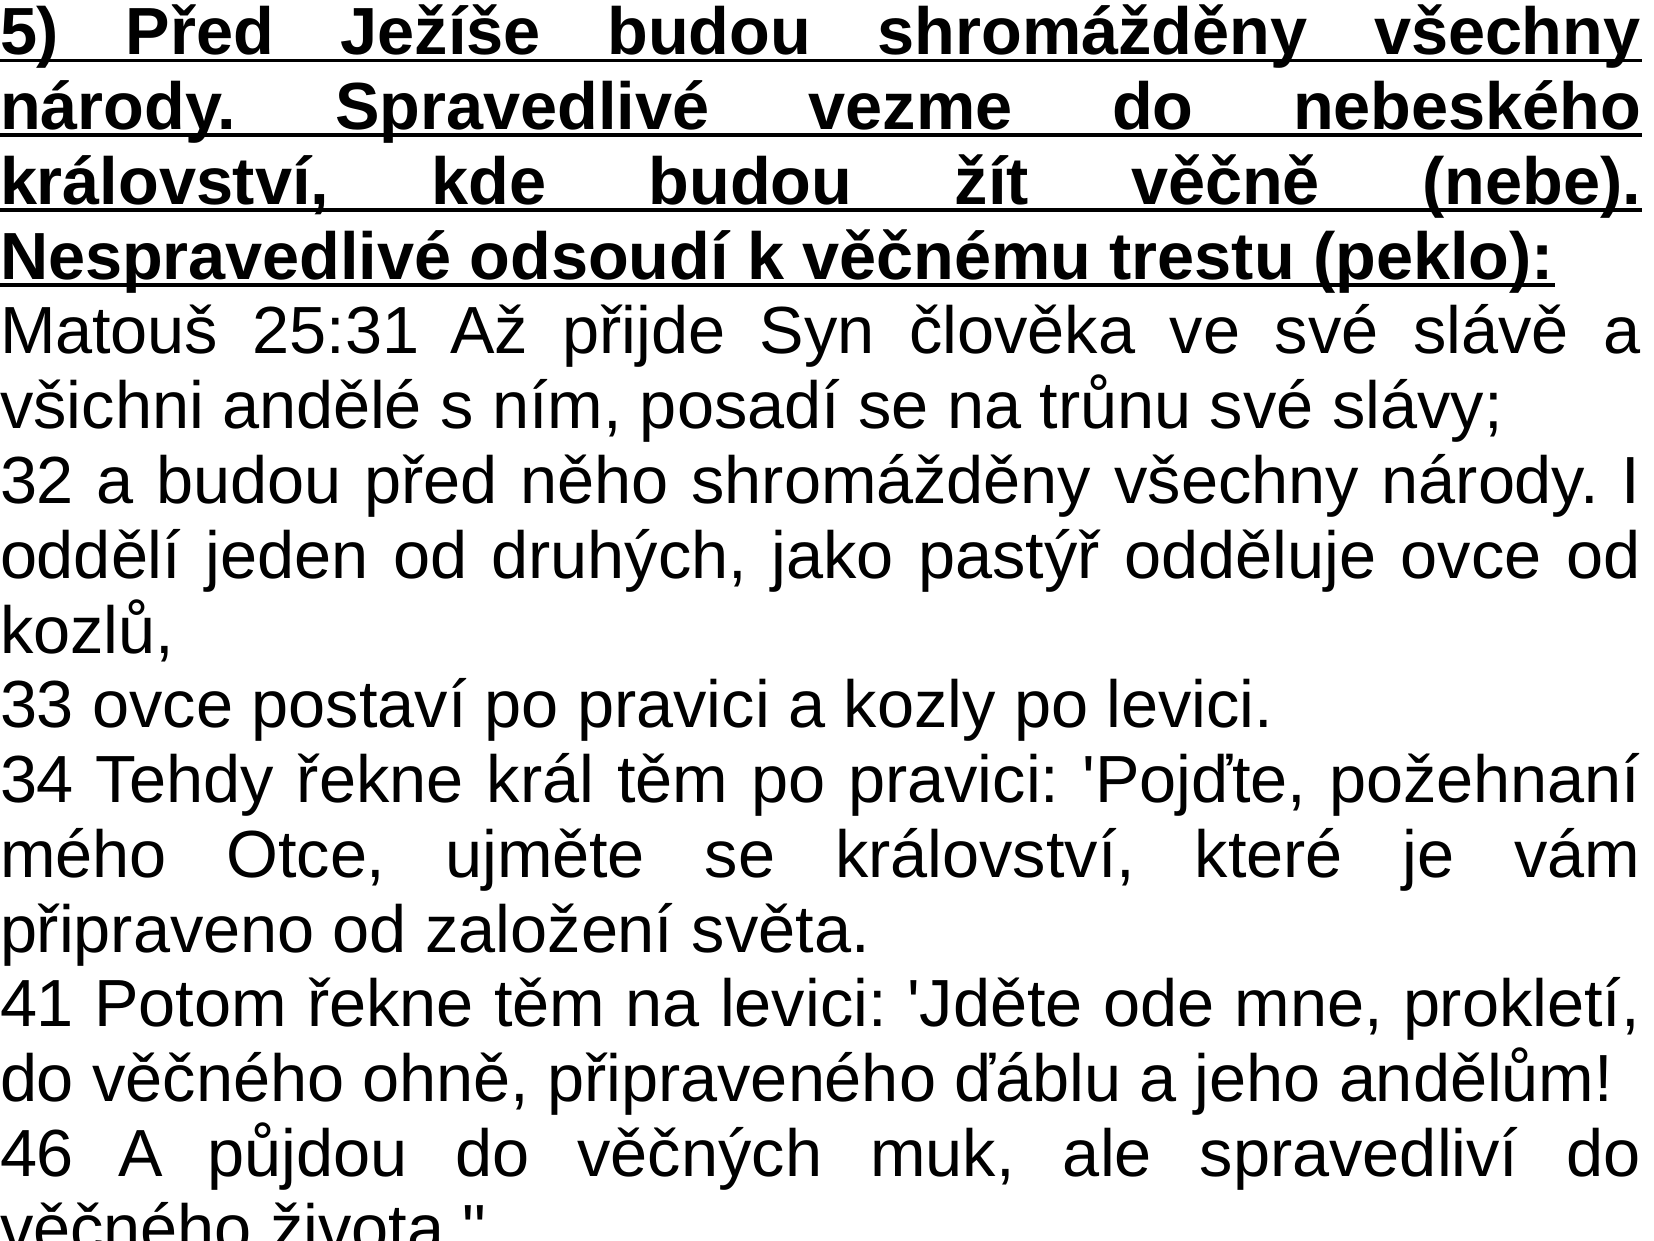

# 5) Před Ježíše budou shromážděny všechny národy. Spravedlivé vezme do nebeského království, kde budou žít věčně (nebe). Nespravedlivé odsoudí k věčnému trestu (peklo):
Matouš 25:31 Až přijde Syn člověka ve své slávě a všichni andělé s ním, posadí se na trůnu své slávy;
32 a budou před něho shromážděny všechny národy. I oddělí jeden od druhých, jako pastýř odděluje ovce od kozlů,
33 ovce postaví po pravici a kozly po levici.
34 Tehdy řekne král těm po pravici: 'Pojďte, požehnaní mého Otce, ujměte se království, které je vám připraveno od založení světa.
41 Potom řekne těm na levici: 'Jděte ode mne, prokletí, do věčného ohně, připraveného ďáblu a jeho andělům!
46 A půjdou do věčných muk, ale spravedliví do věčného života."